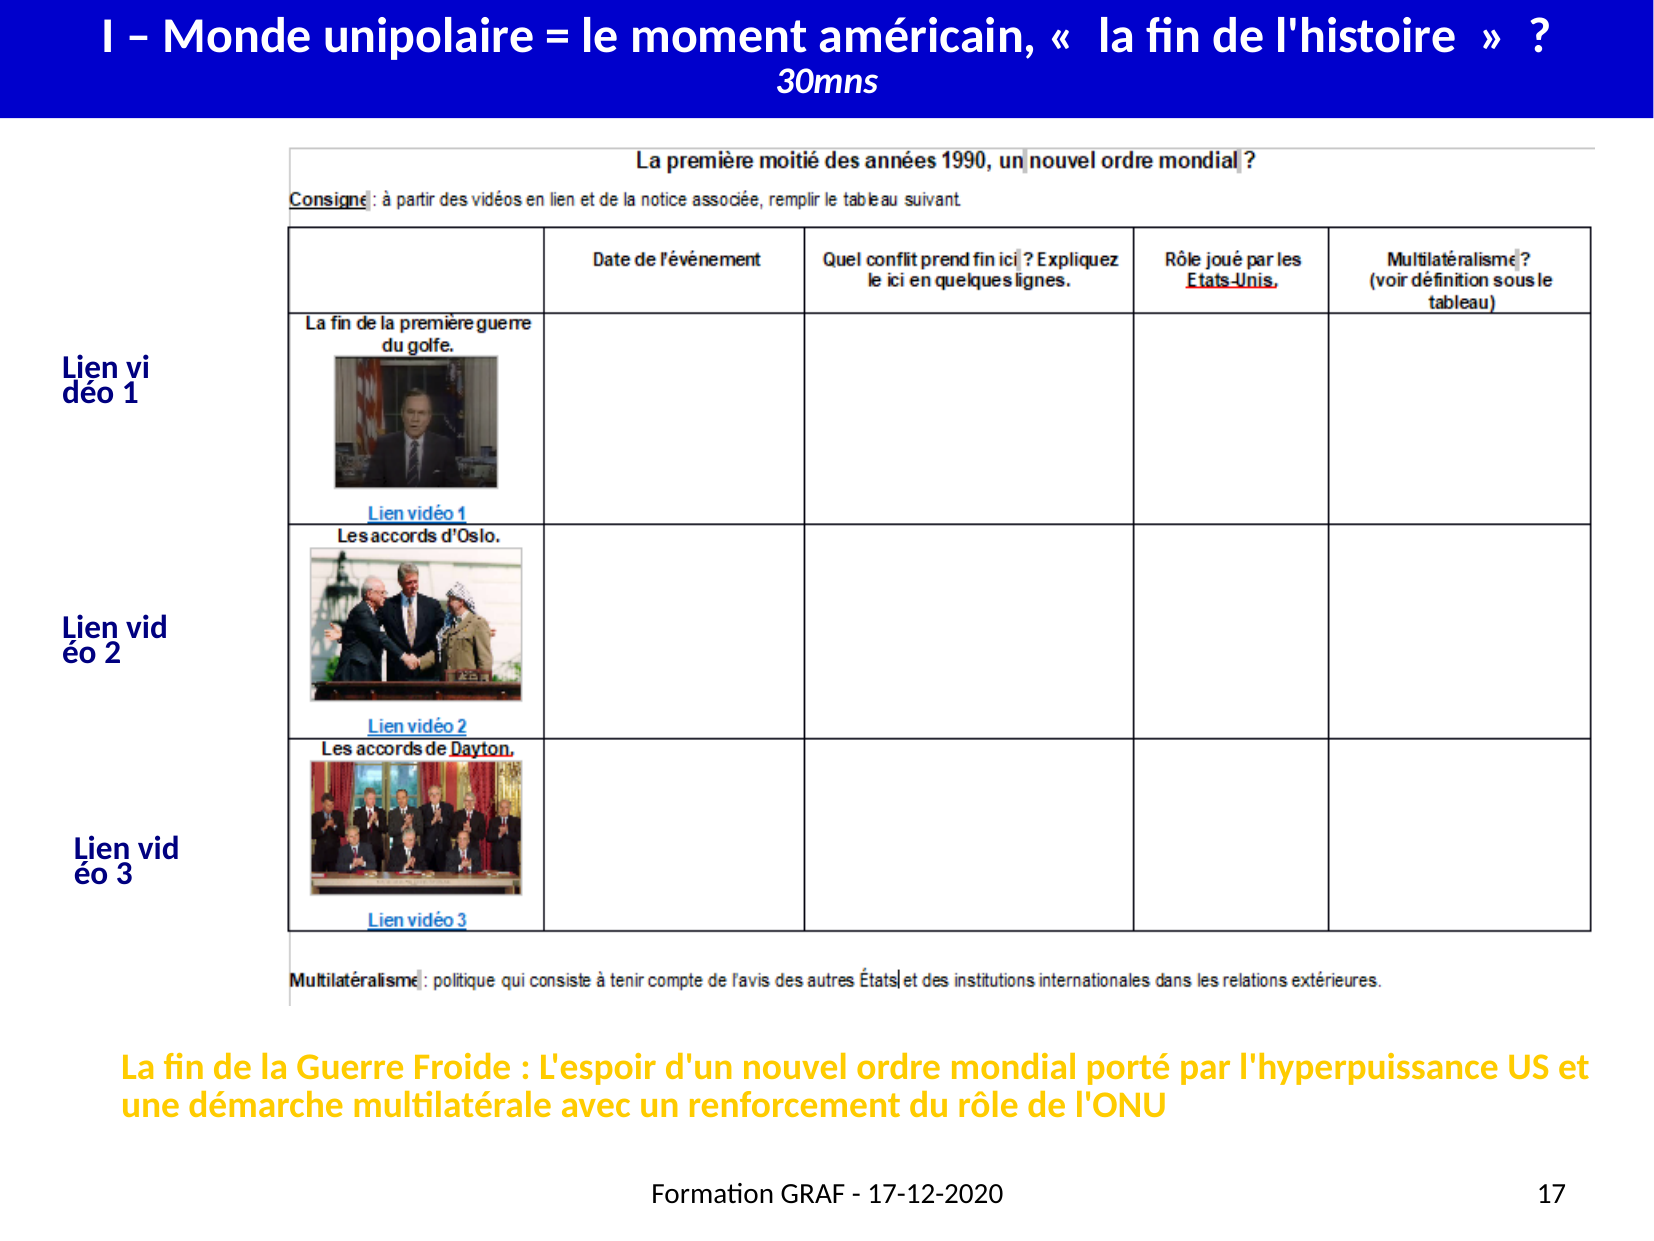

# I – Monde unipolaire = le moment américain, «  la fin de l'histoire  »  ? 30mns
Lien vidéo 1
Lien vidéo 2
Lien vidéo 3
La fin de la Guerre Froide : L'espoir d'un nouvel ordre mondial porté par l'hyperpuissance US et une démarche multilatérale avec un renforcement du rôle de l'ONU
17